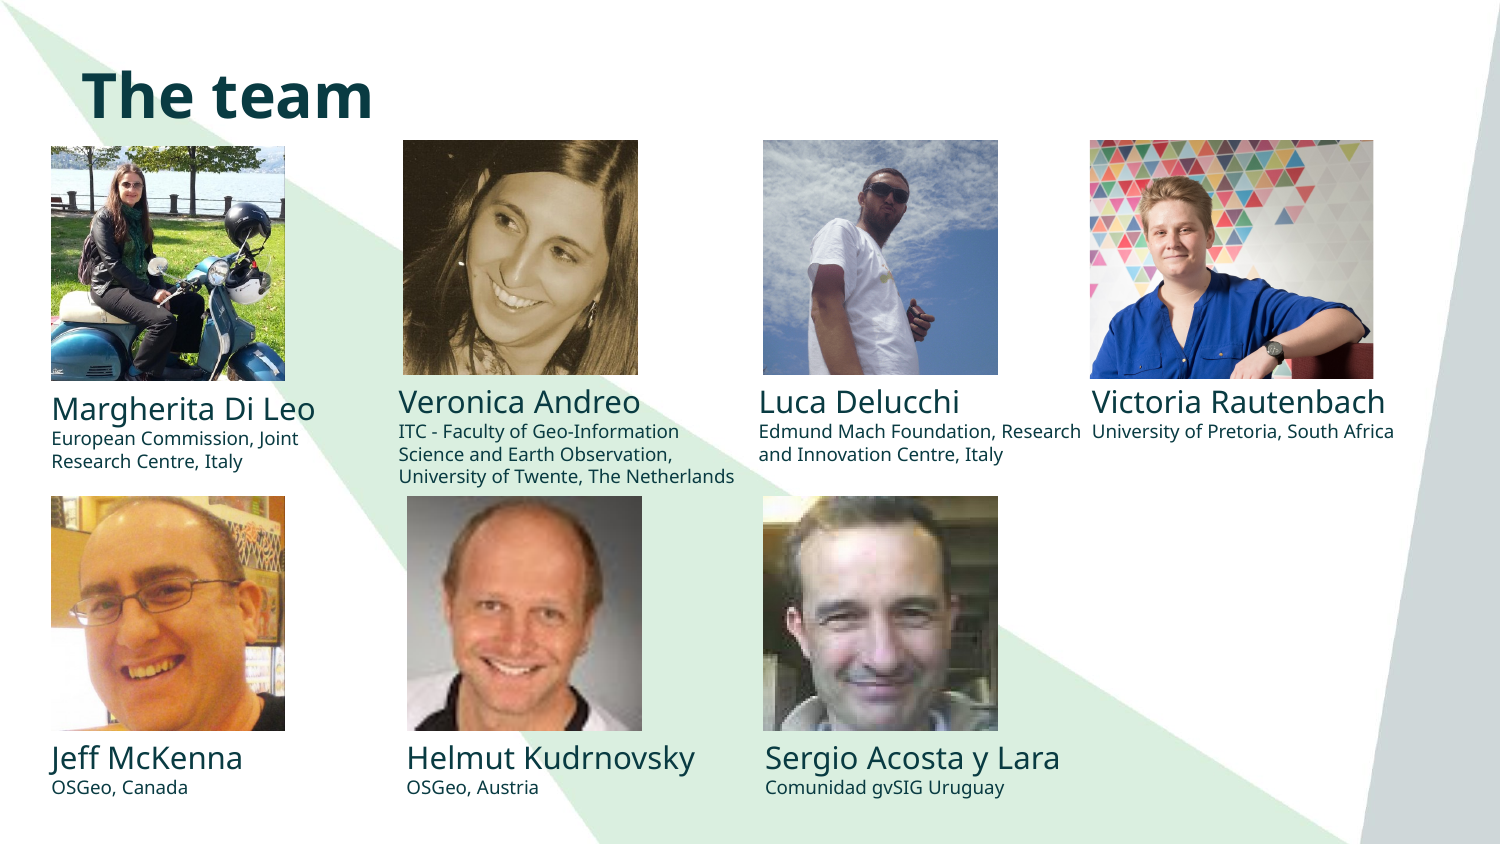

# The team
Veronica Andreo
ITC - Faculty of Geo-Information Science and Earth Observation, University of Twente, The Netherlands
Luca Delucchi
Edmund Mach Foundation, Research and Innovation Centre, Italy
Victoria Rautenbach
University of Pretoria, South Africa
Margherita Di Leo
European Commission, Joint Research Centre, Italy
Jeff McKenna
OSGeo, Canada
Helmut Kudrnovsky
OSGeo, Austria
Sergio Acosta y Lara
Comunidad gvSIG Uruguay